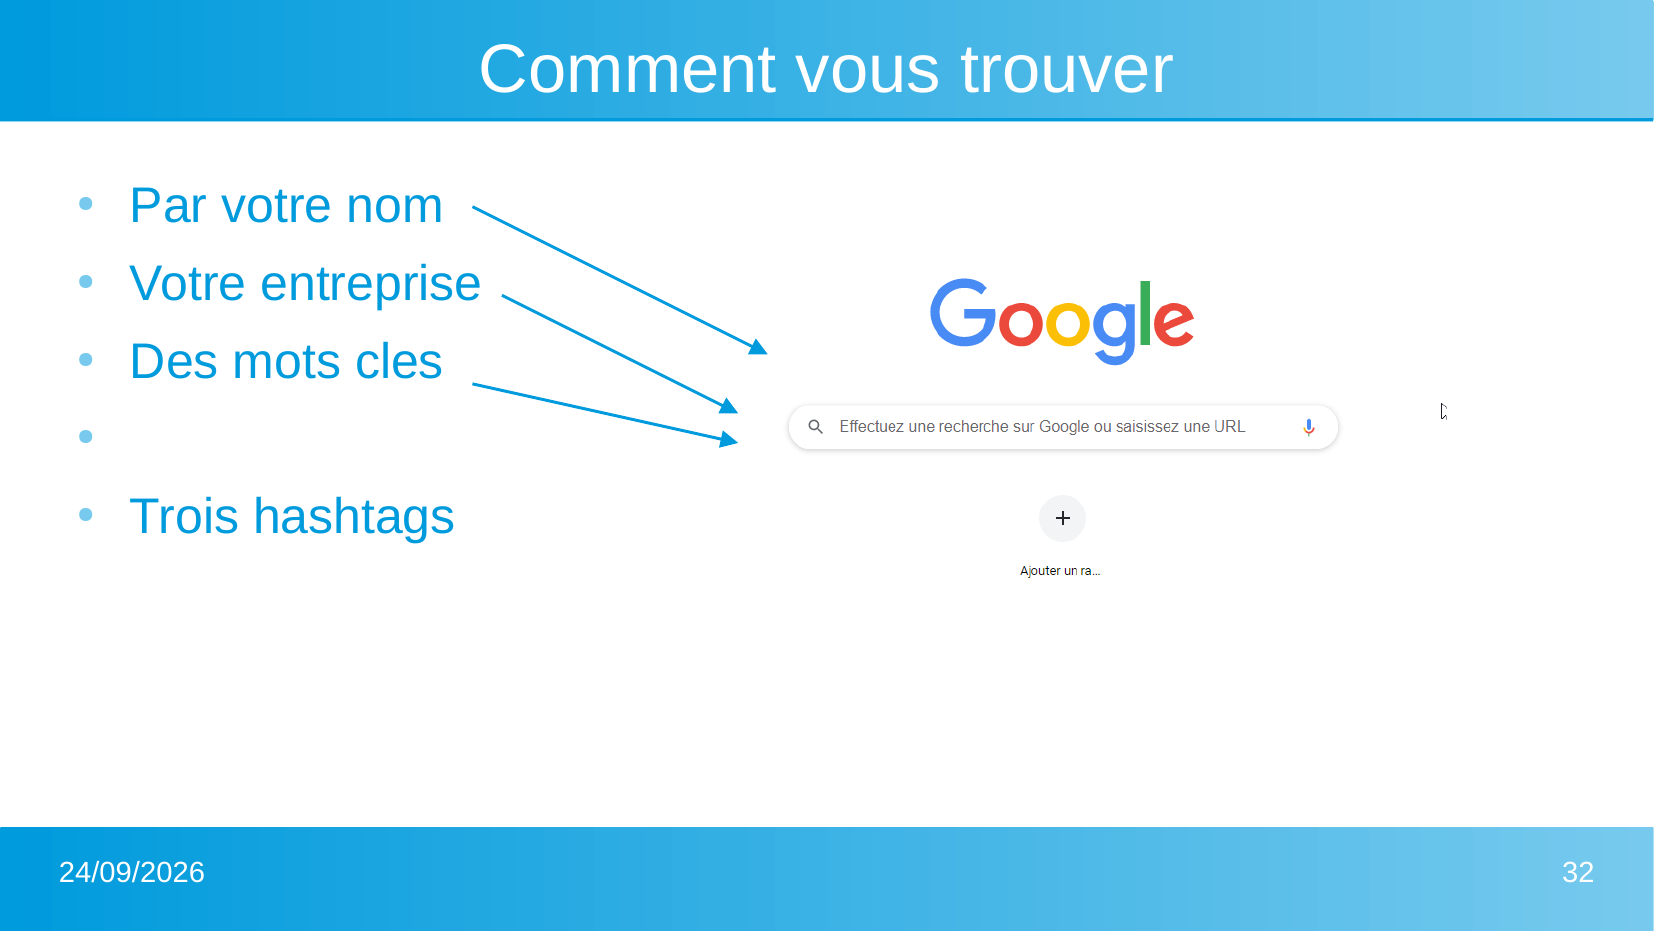

# Comment vous trouver
Par votre nom
Votre entreprise
Des mots cles
Trois hashtags
32